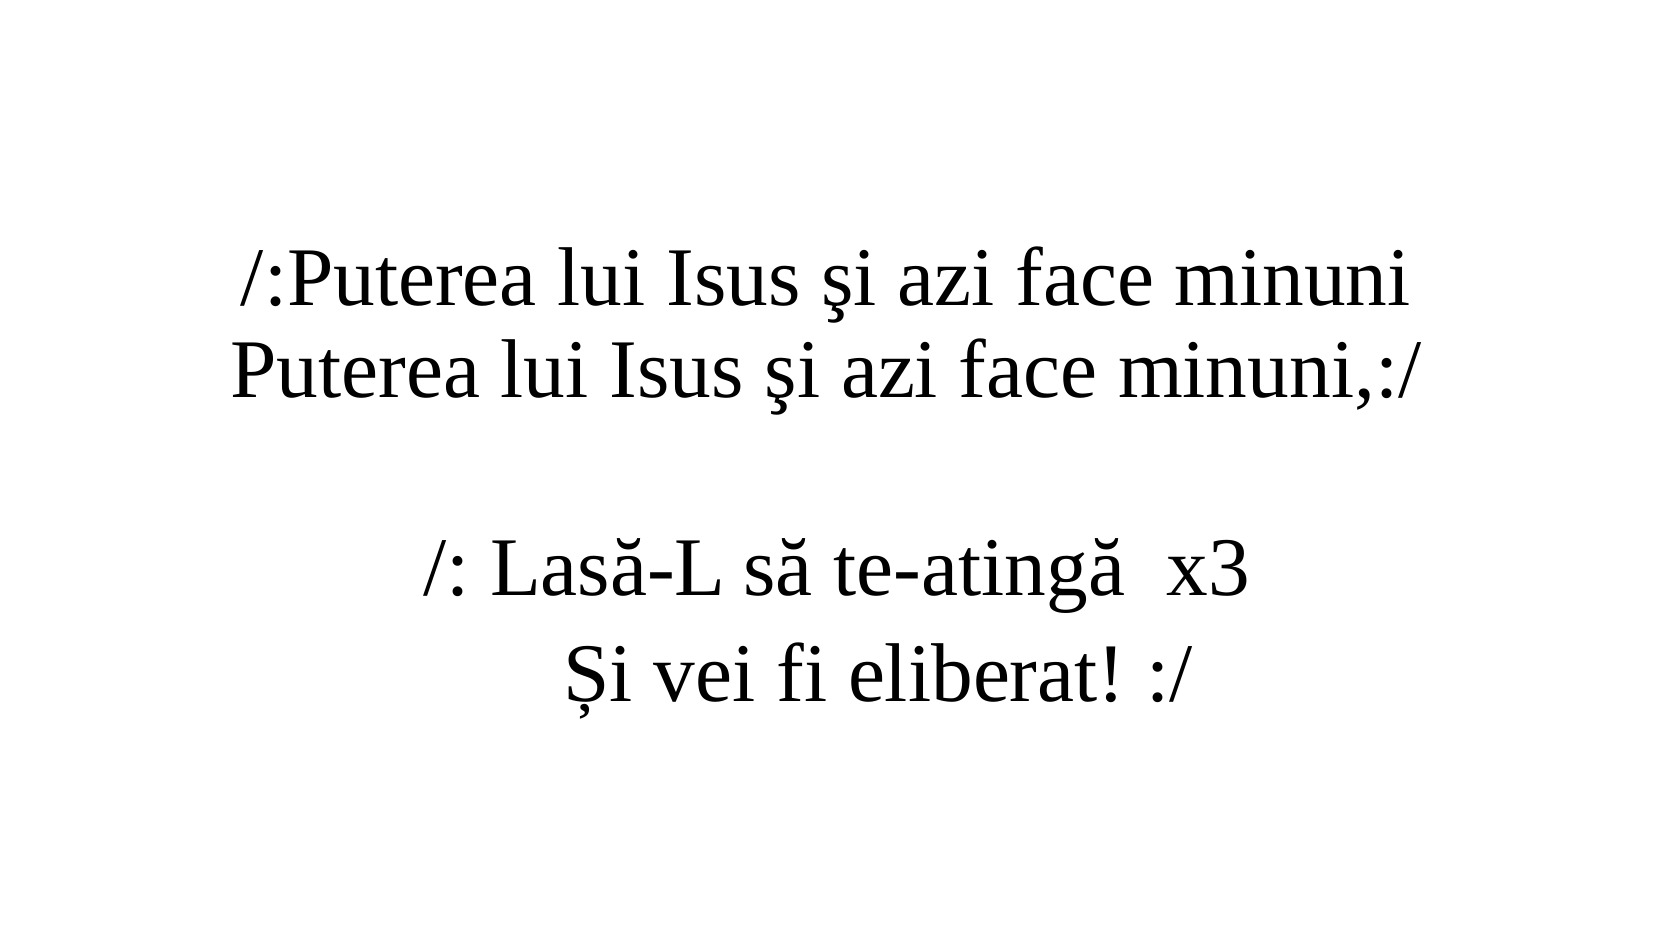

# /:Puterea lui Isus şi azi face minuni
Puterea lui Isus şi azi face minuni,:/
 /: Lasă-L să te-atingă x3
 Și vei fi eliberat! :/